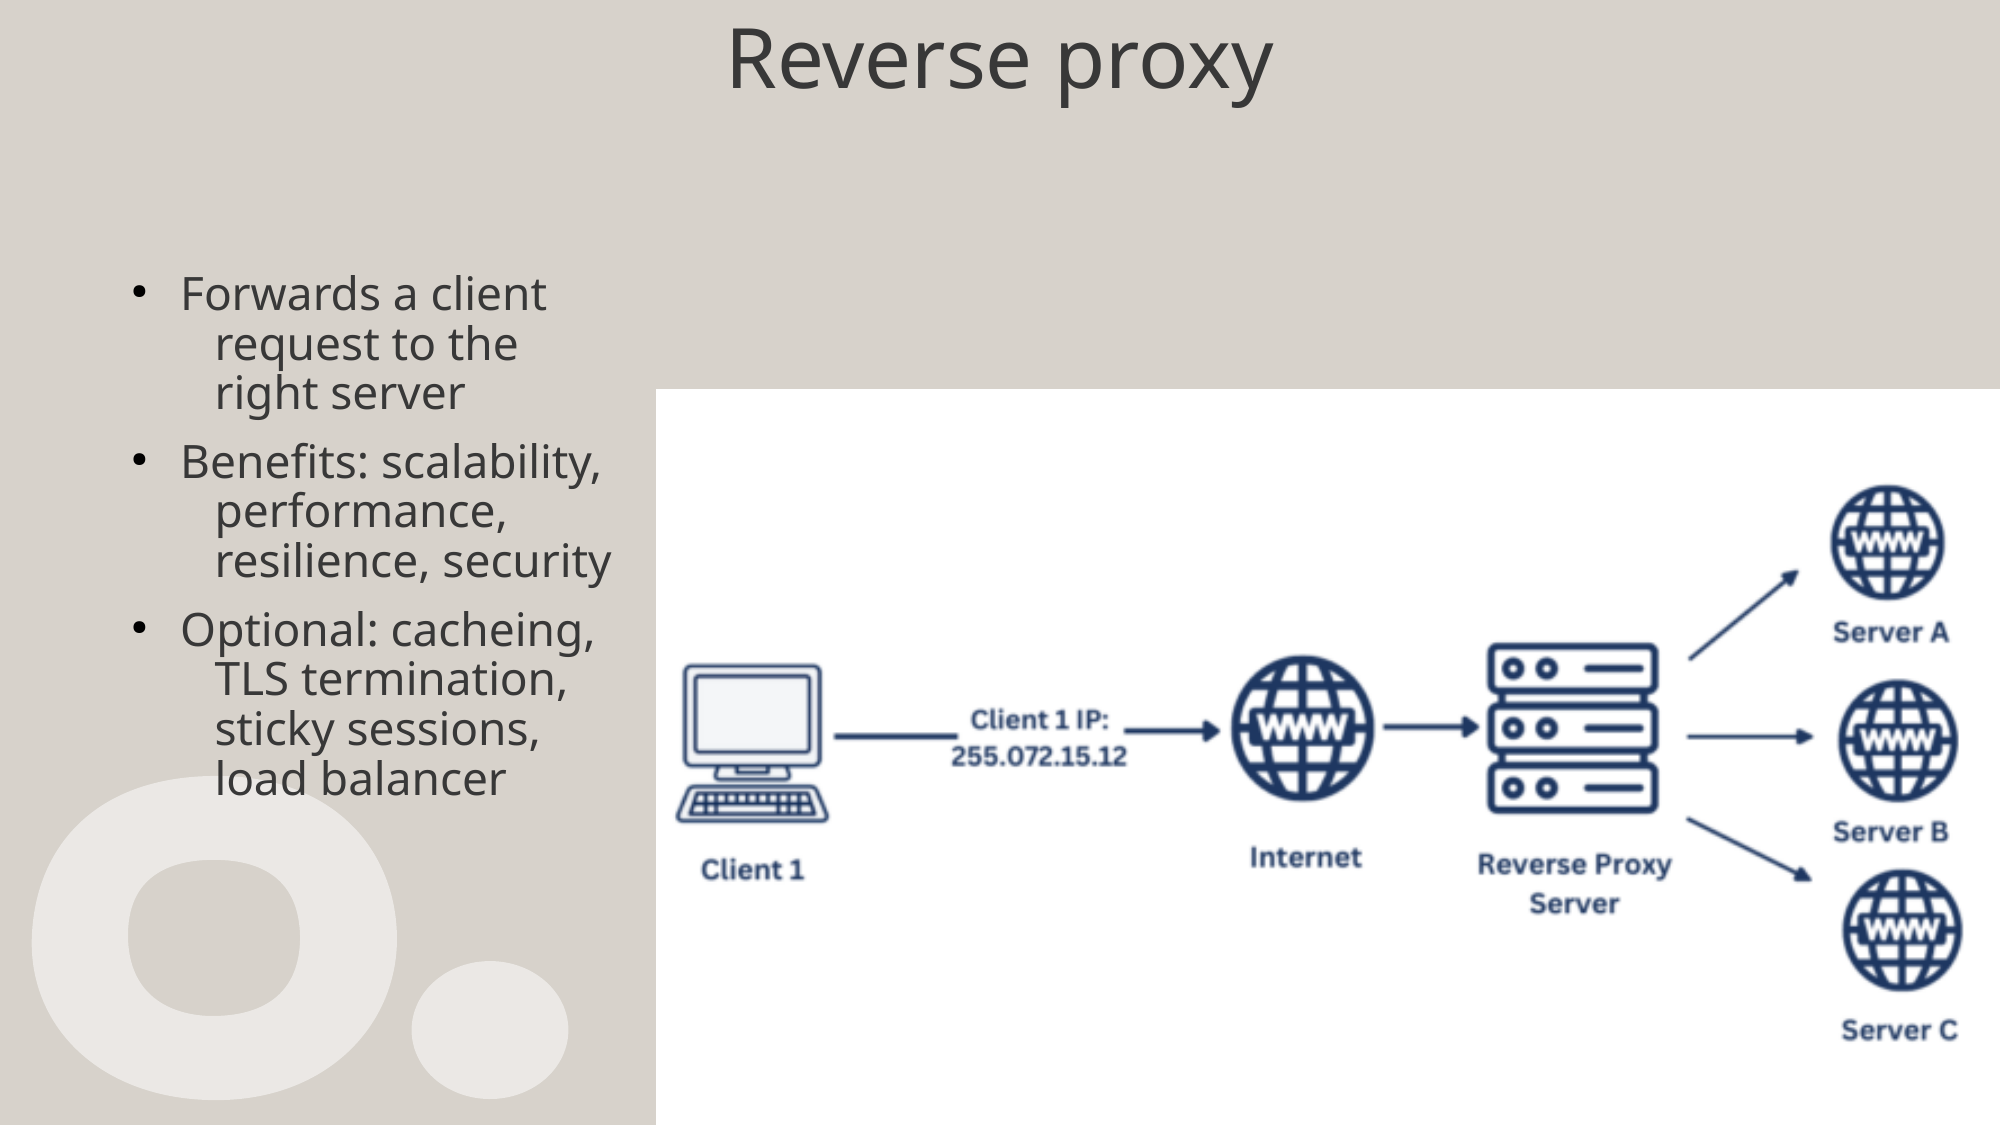

Reverse proxy
# Forwards a client request to the right server
Benefits: scalability, performance, resilience, security
Optional: cacheing, TLS termination, sticky sessions, load balancer
Difference between forward- and reverse proxy